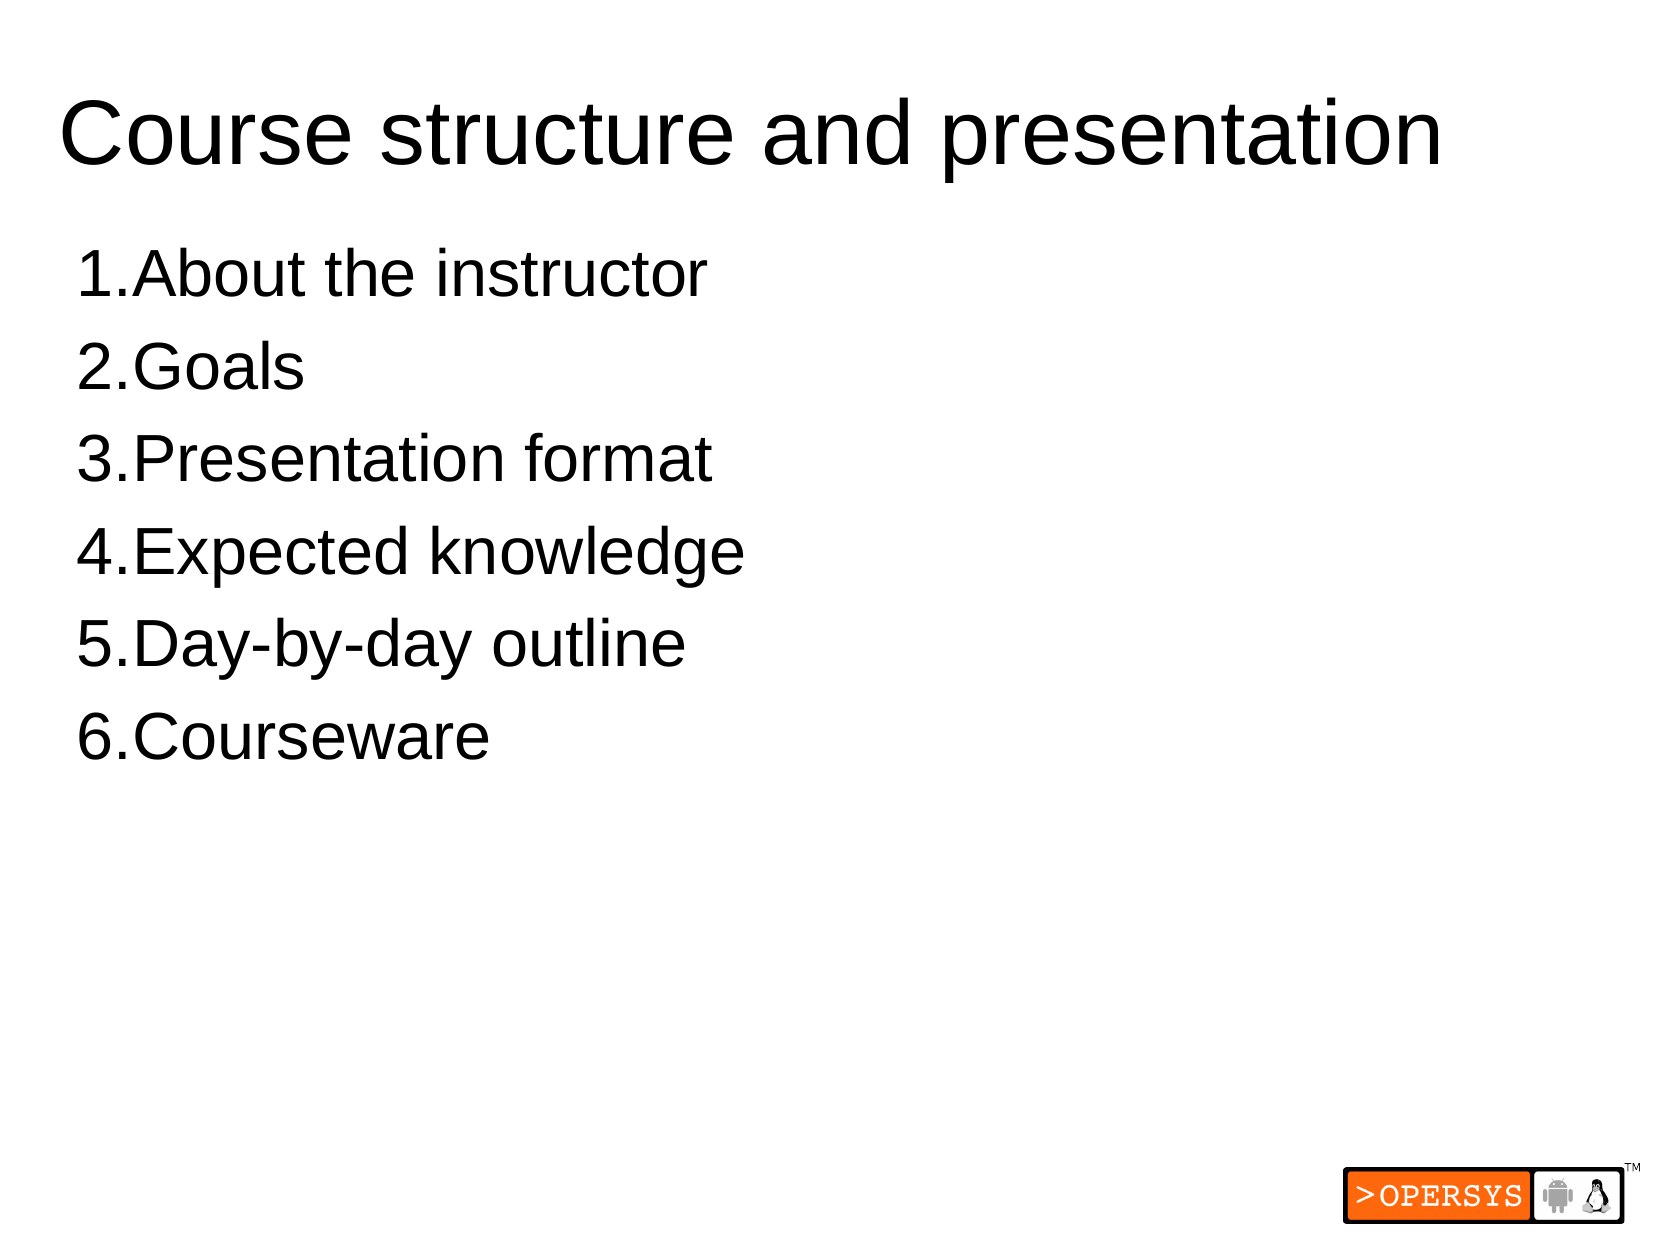

# Course structure and presentation
About the instructor
Goals
Presentation format
Expected knowledge
Day-by-day outline
Courseware